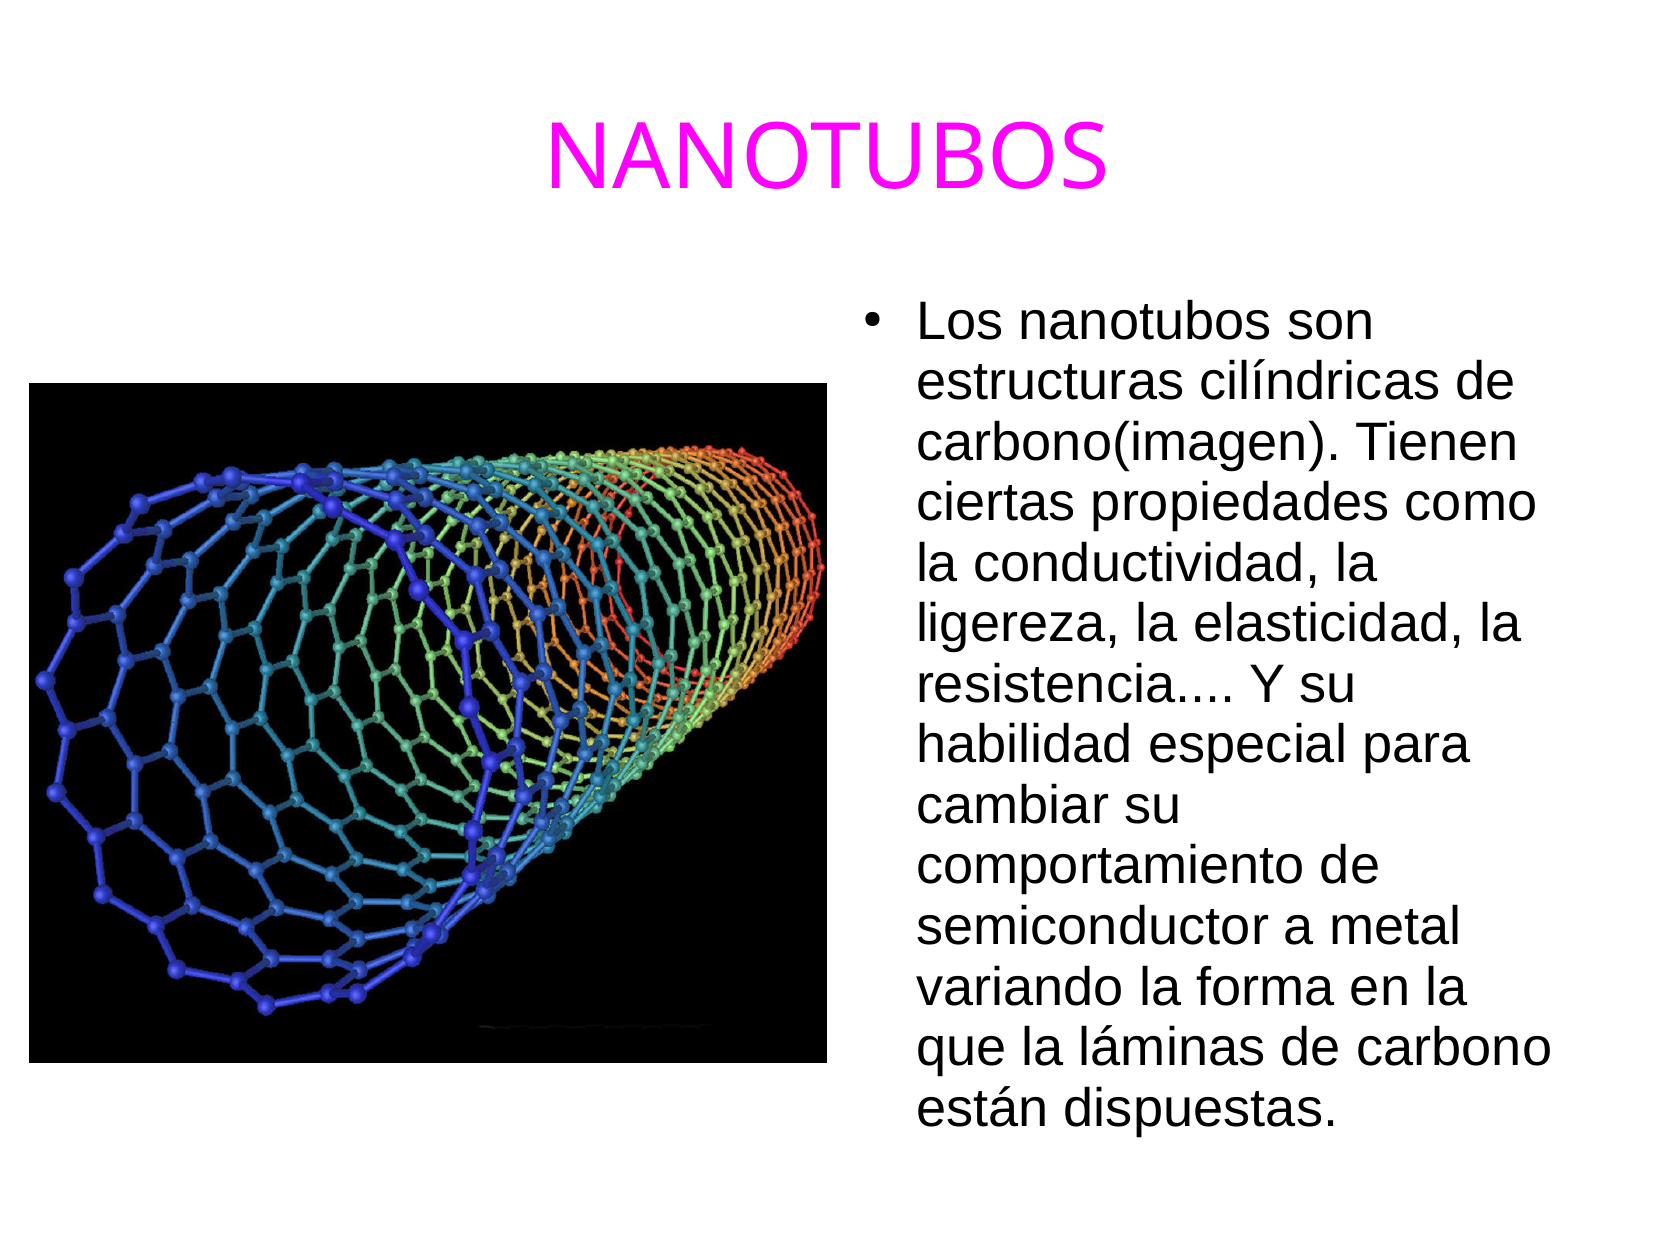

# NANOTUBOS
Los nanotubos son estructuras cilíndricas de carbono(imagen). Tienen ciertas propiedades como la conductividad, la ligereza, la elasticidad, la resistencia.... Y su habilidad especial para cambiar su comportamiento de semiconductor a metal variando la forma en la que la láminas de carbono están dispuestas.